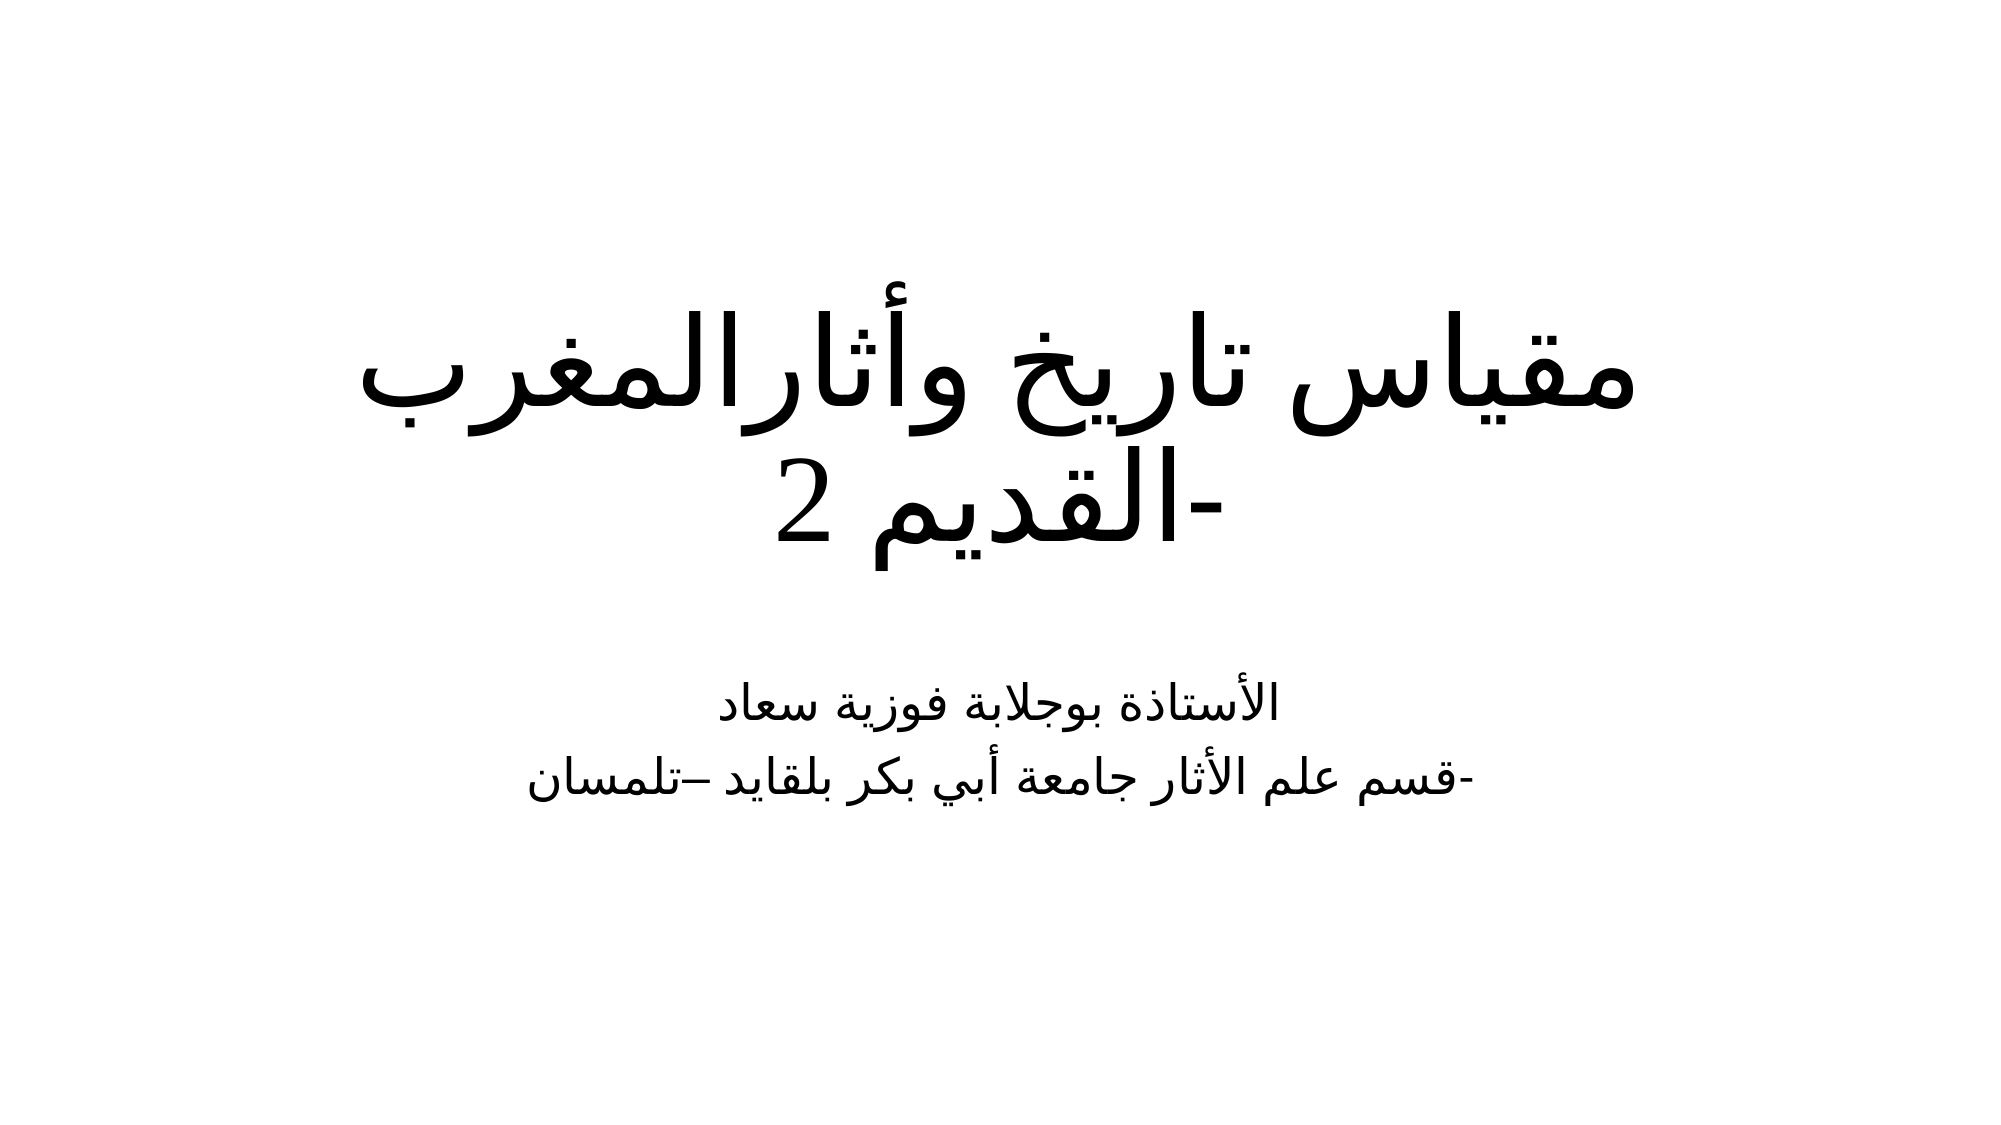

# مقياس تاريخ وأثارالمغرب القديم 2-
الأستاذة بوجلابة فوزية سعاد
قسم علم الأثار جامعة أبي بكر بلقايد –تلمسان-